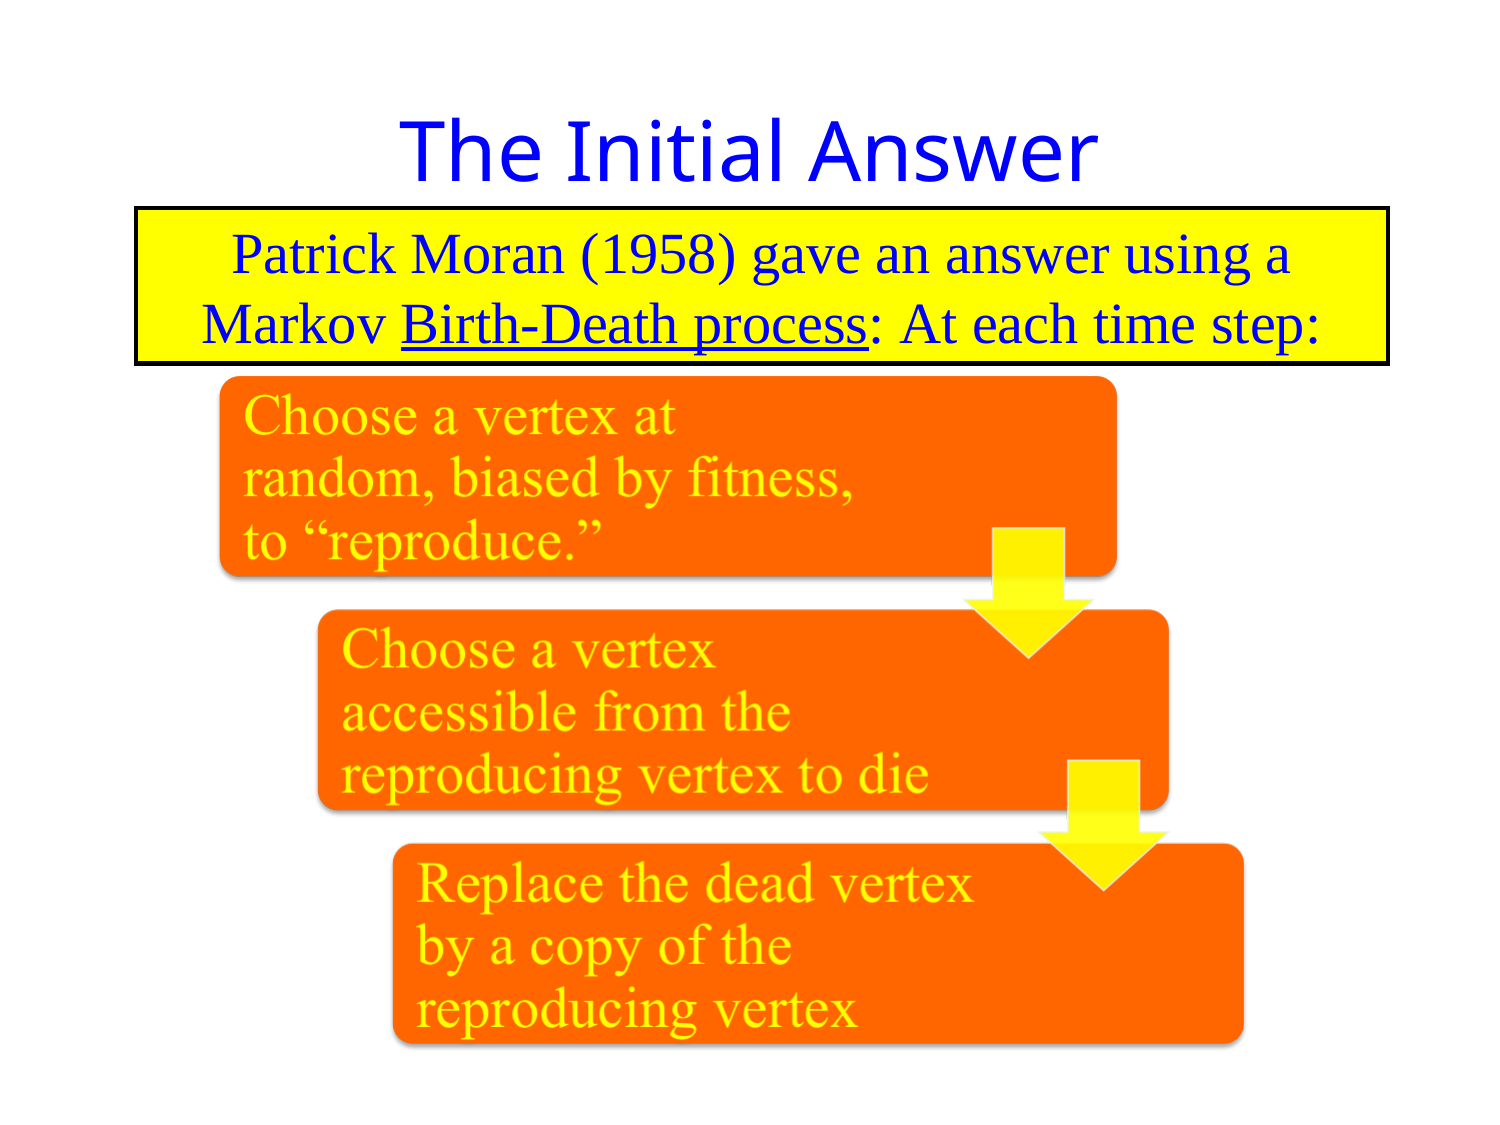

# The Initial Answer
Patrick Moran (1958) gave an answer using a Markov Birth-Death process: At each time step: